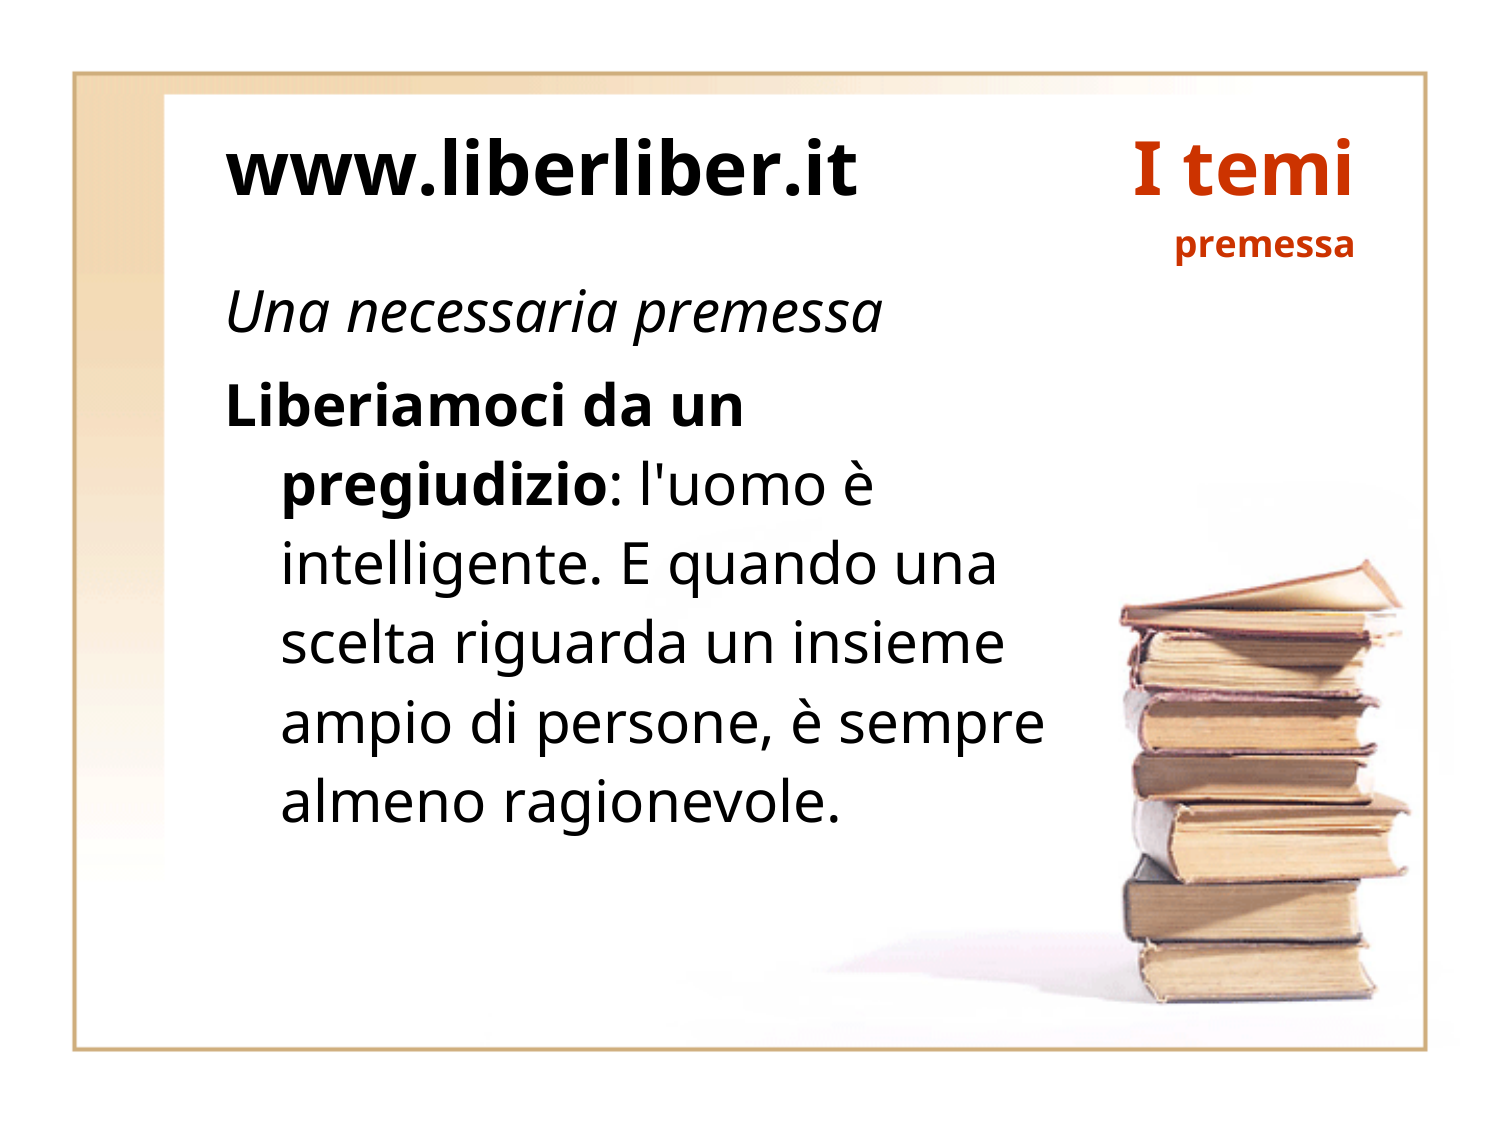

# www.liberliber.it	I temi premessa
Una necessaria premessa
Liberiamoci da un pregiudizio: l'uomo è intelligente. E quando una scelta riguarda un insieme ampio di persone, è sempre almeno ragionevole.